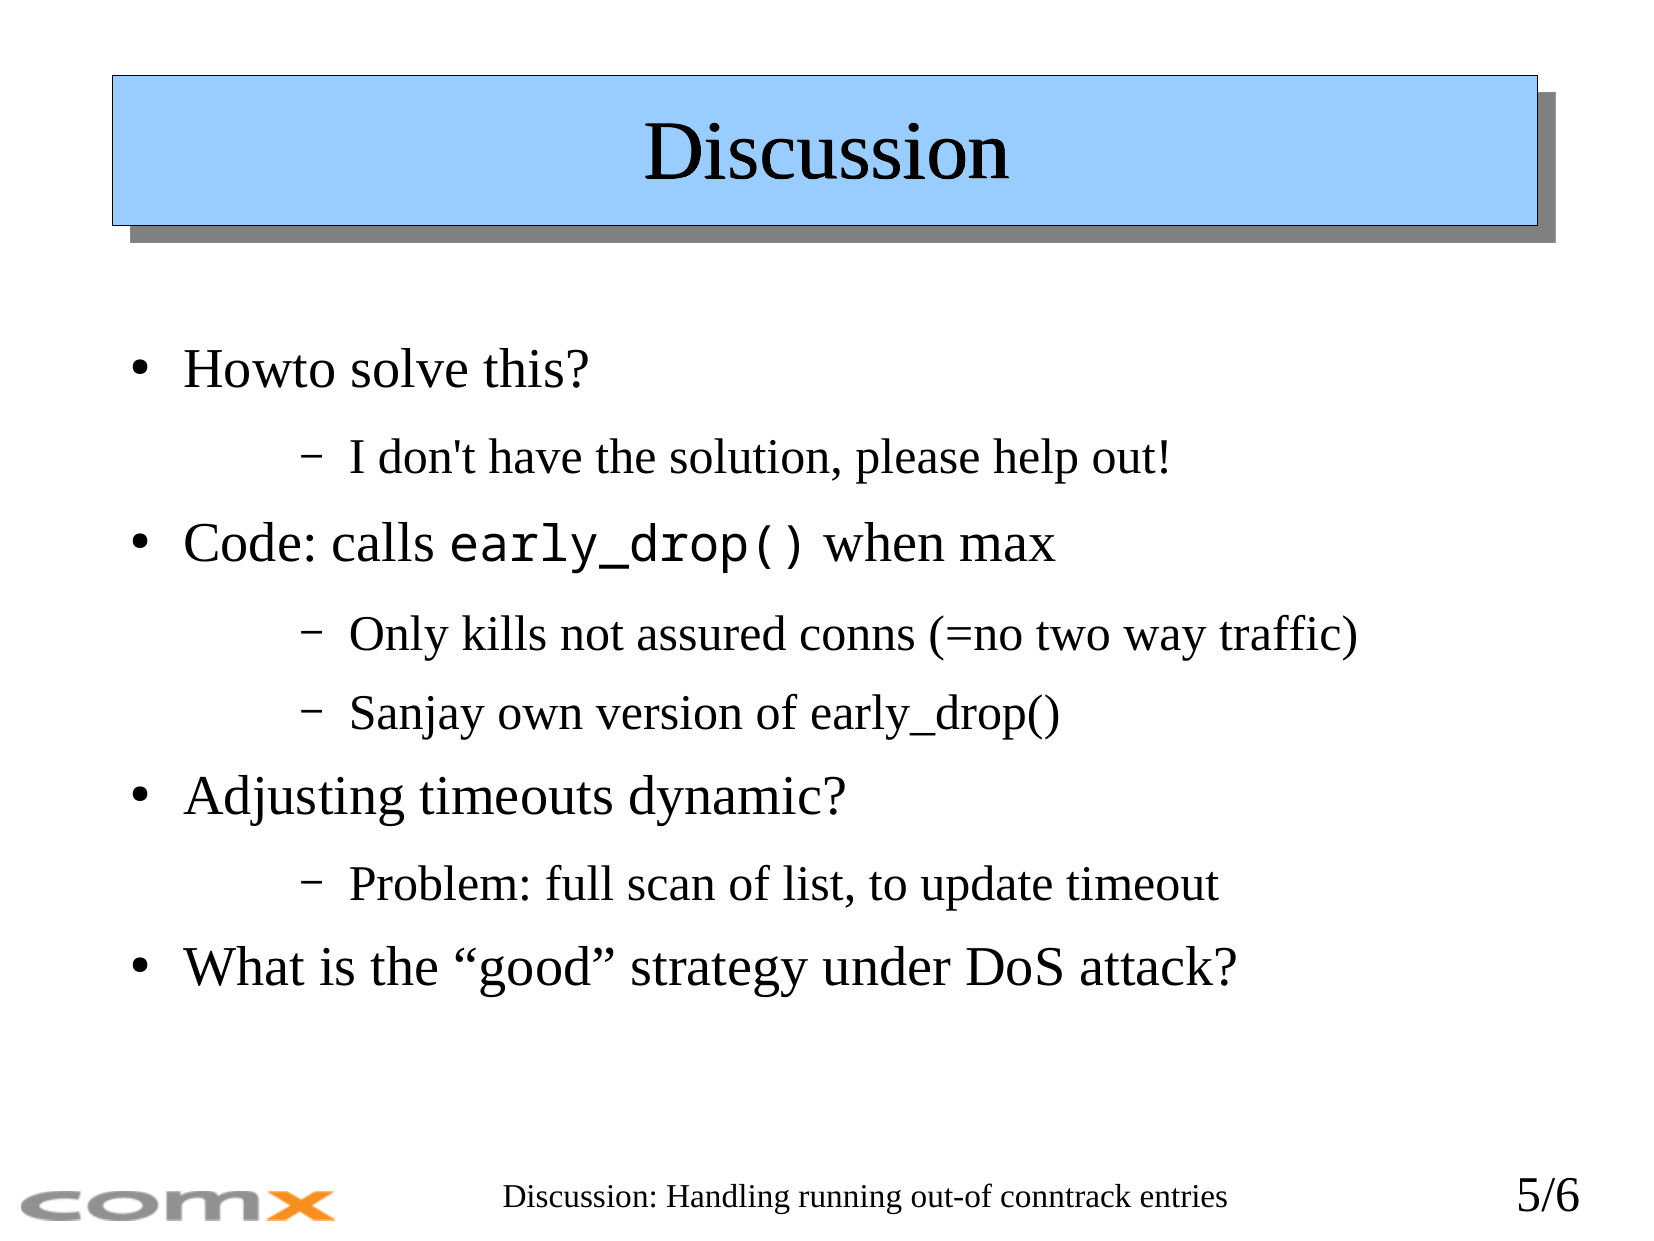

# Discussion
Howto solve this?
I don't have the solution, please help out!
Code: calls early_drop() when max
Only kills not assured conns (=no two way traffic)
Sanjay own version of early_drop()
Adjusting timeouts dynamic?
Problem: full scan of list, to update timeout
What is the “good” strategy under DoS attack?